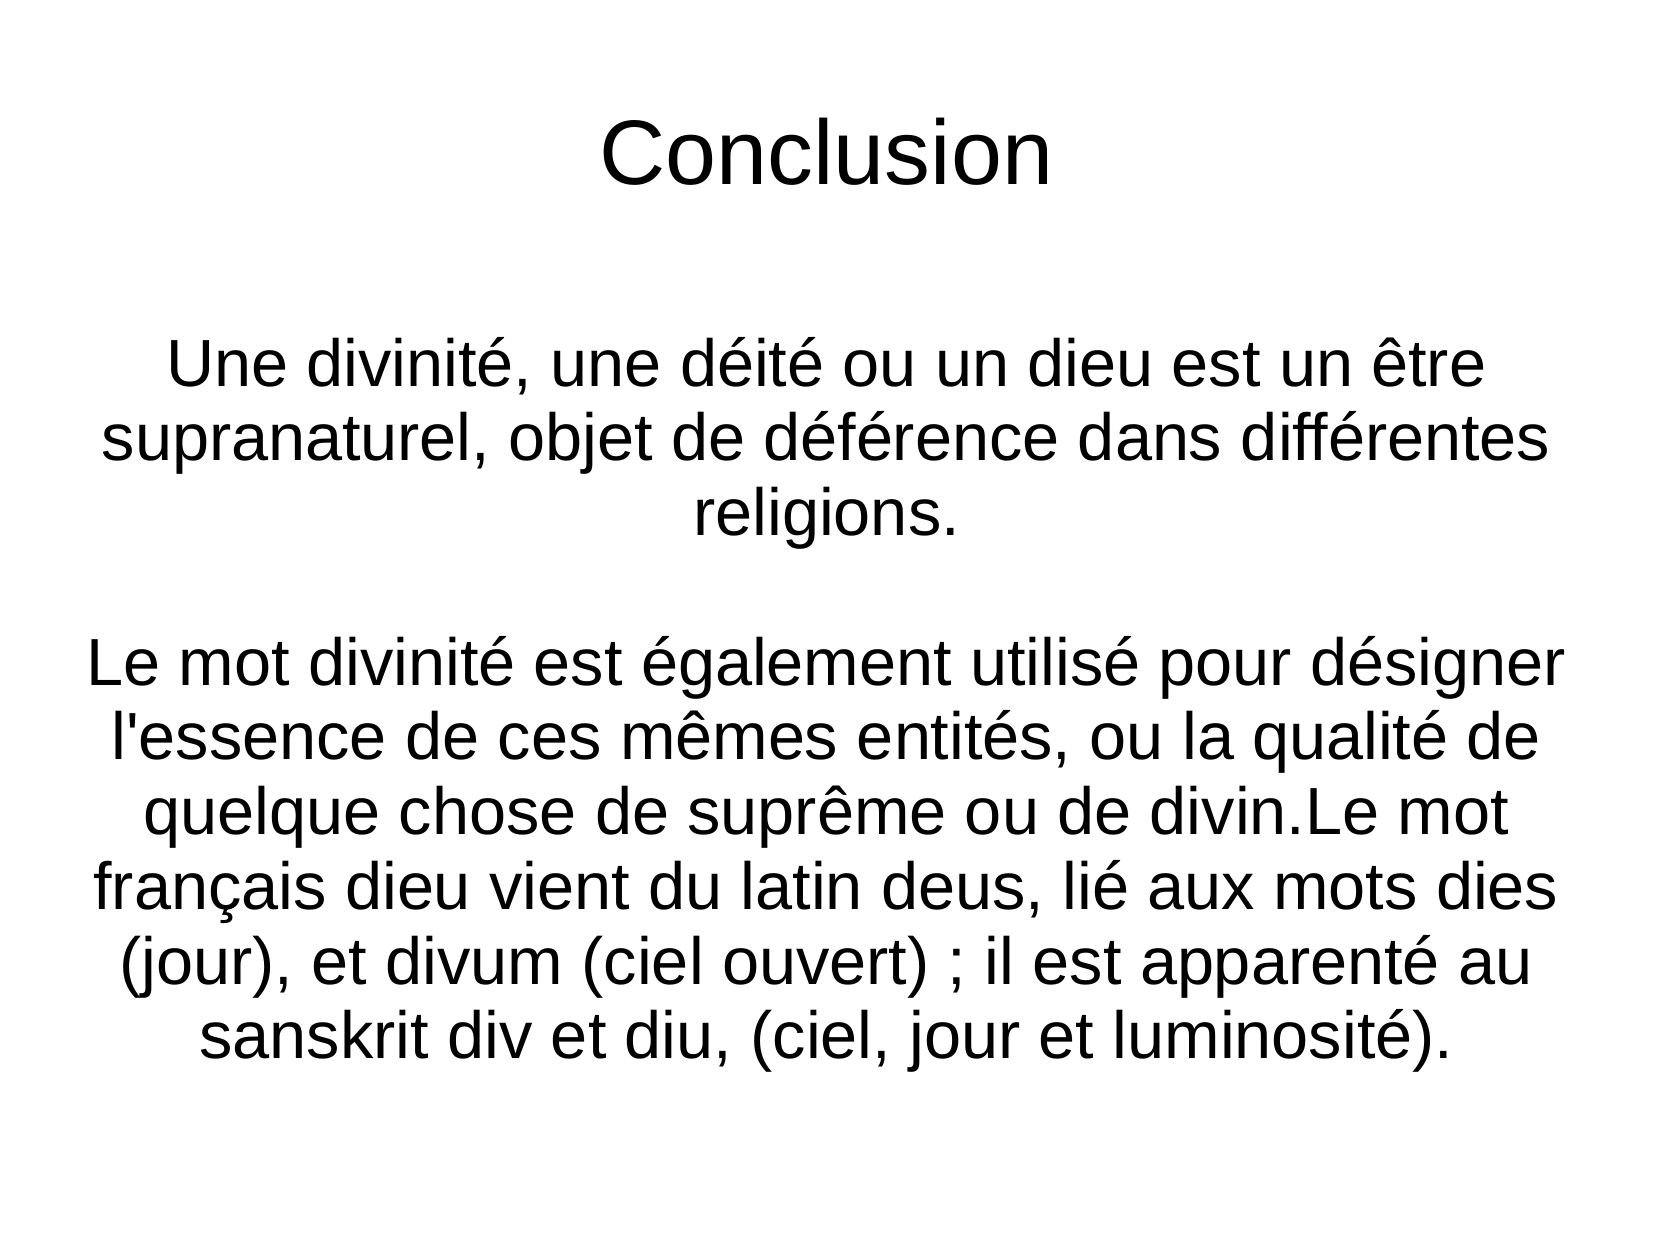

# Conclusion
Une divinité, une déité ou un dieu est un être supranaturel, objet de déférence dans différentes religions.
Le mot divinité est également utilisé pour désigner l'essence de ces mêmes entités, ou la qualité de quelque chose de suprême ou de divin.Le mot français dieu vient du latin deus, lié aux mots dies (jour), et divum (ciel ouvert) ; il est apparenté au sanskrit div et diu, (ciel, jour et luminosité).